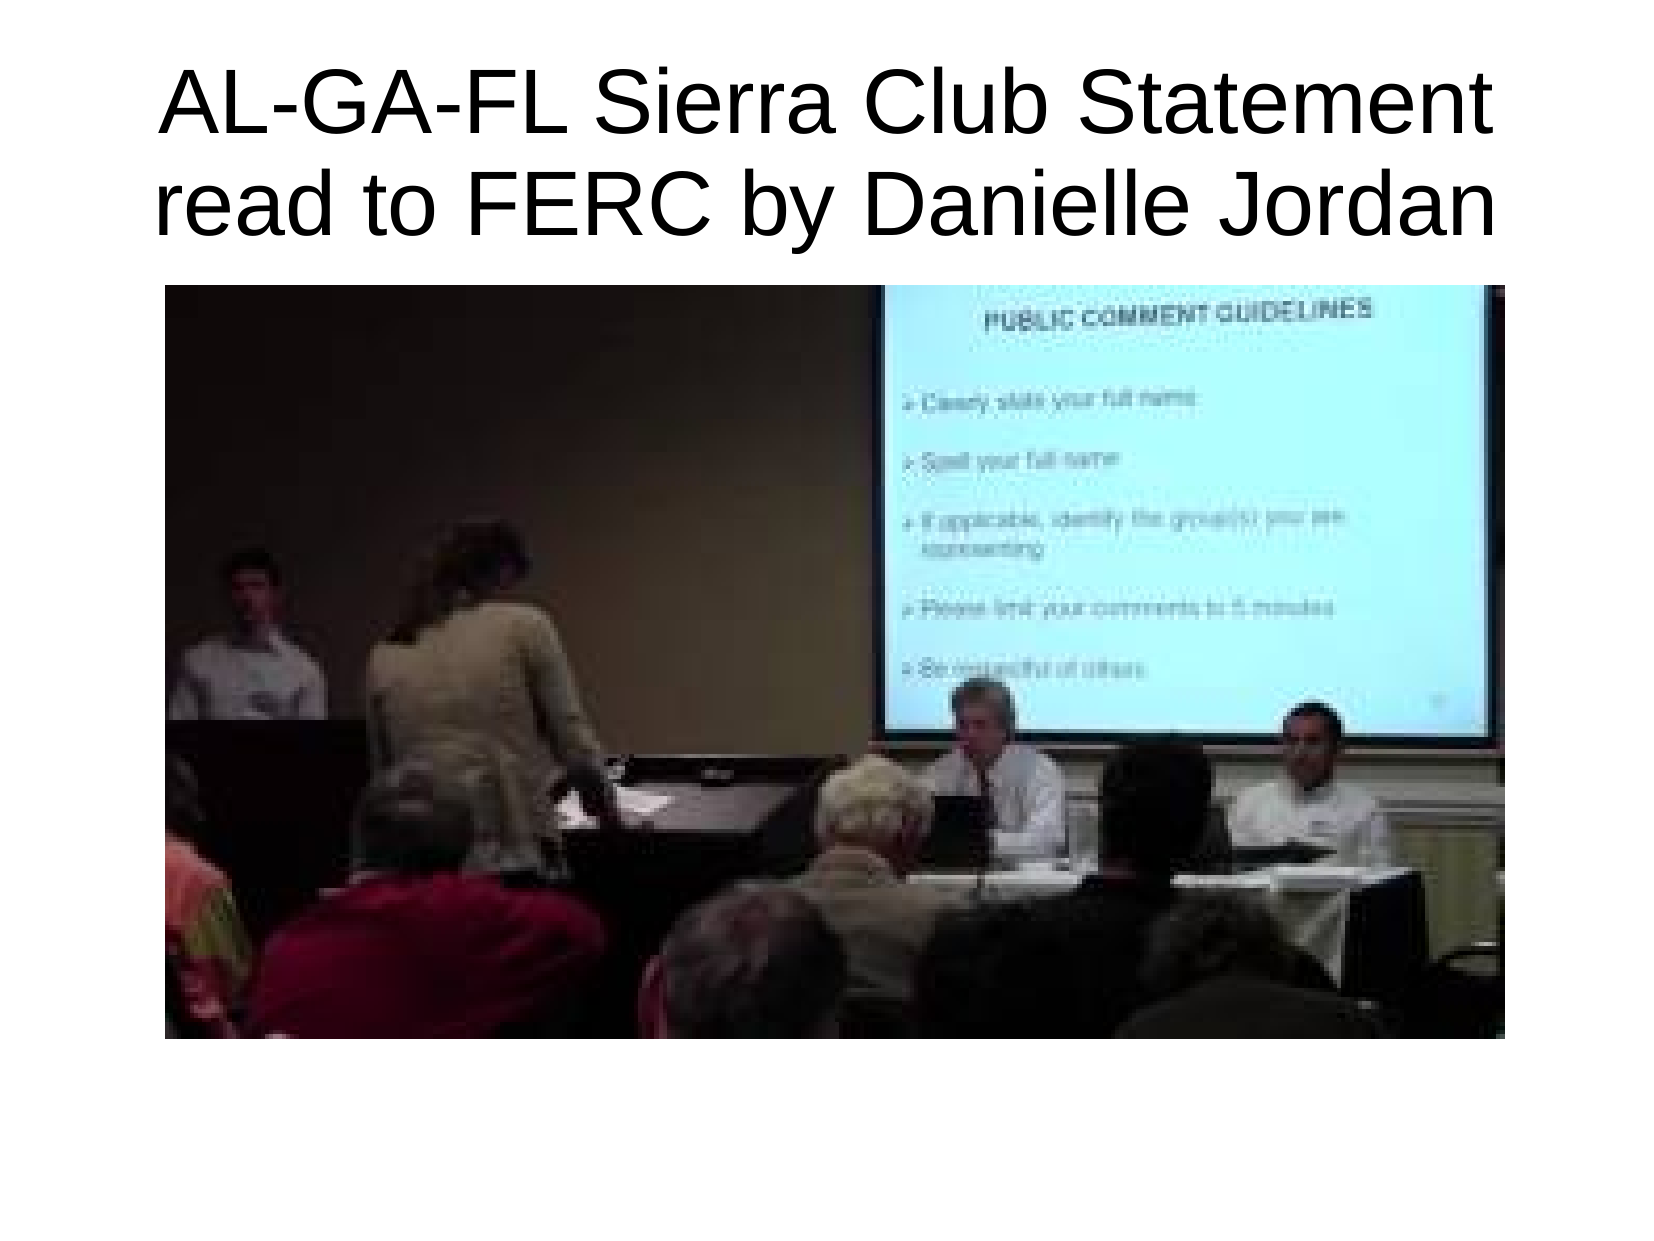

# AL-GA-FL Sierra Club Statement read to FERC by Danielle Jordan